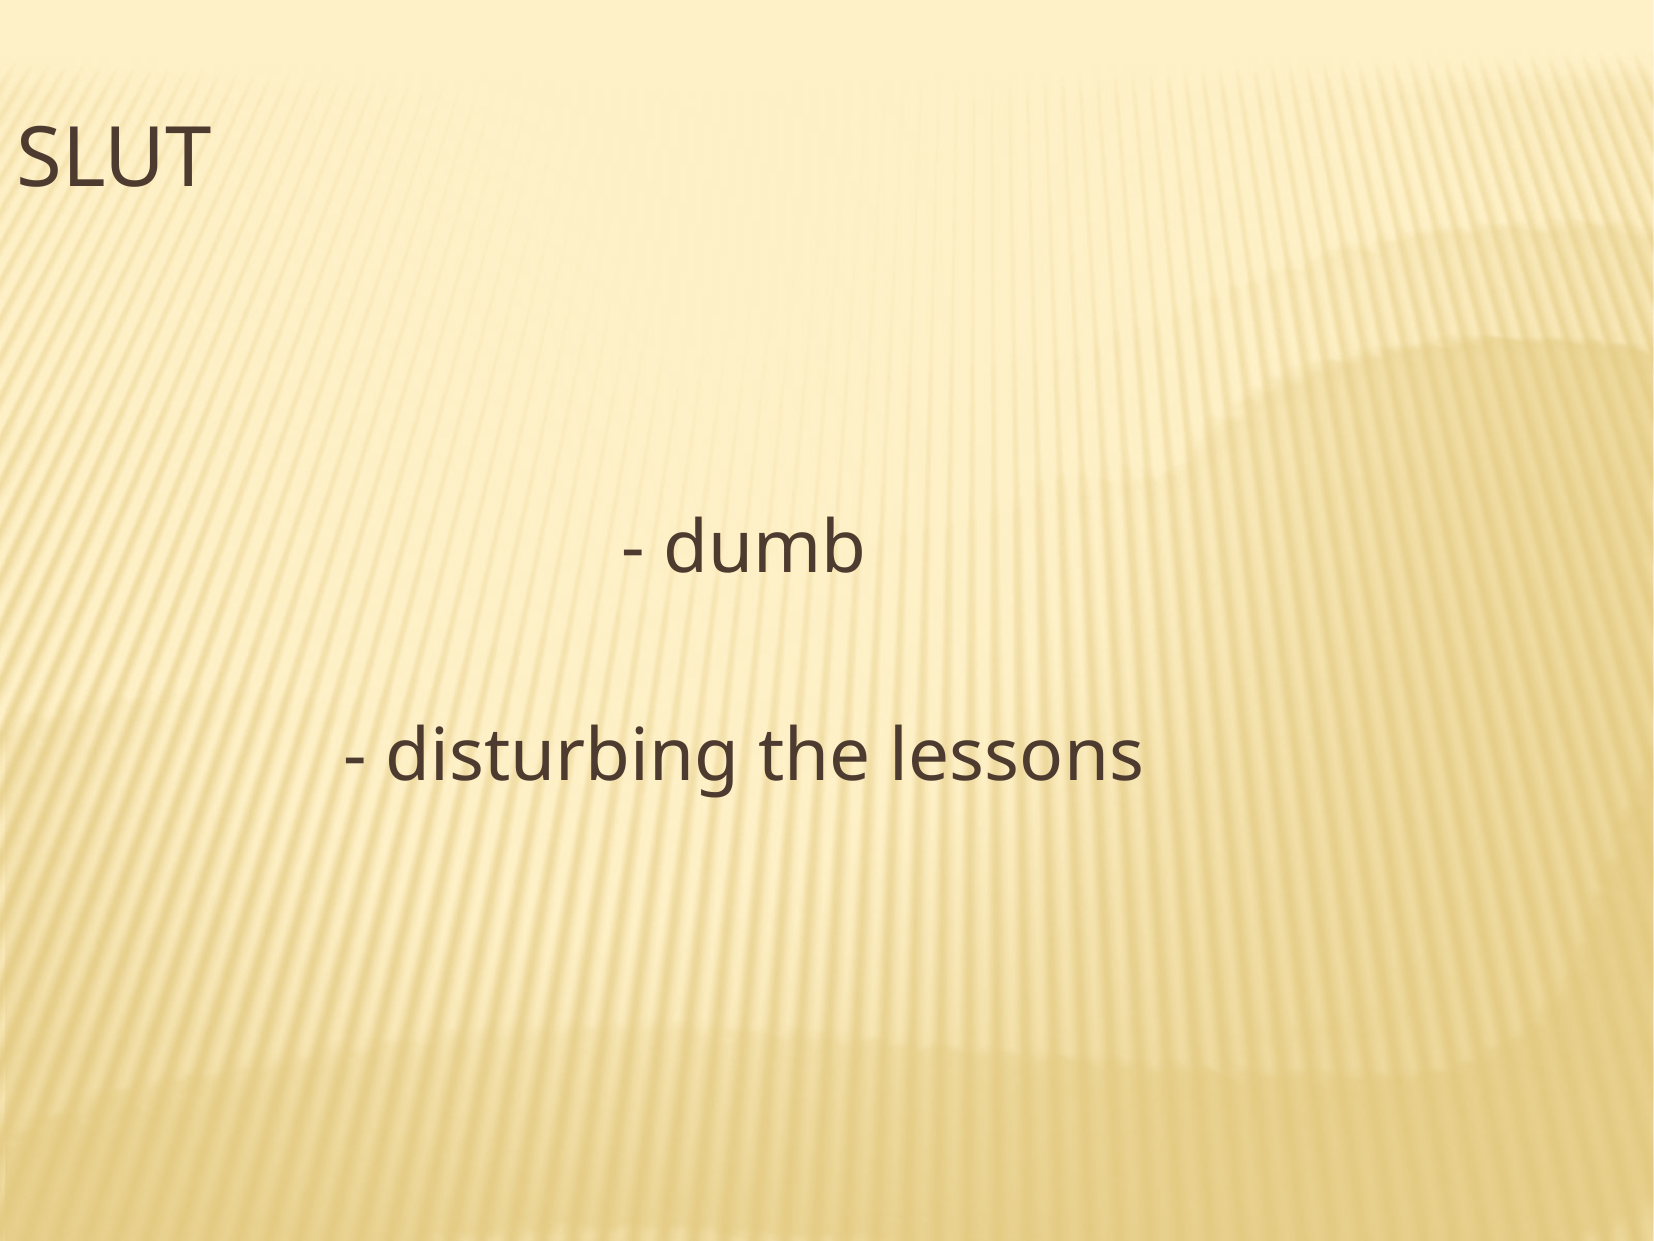

# Slut
- dumb
- disturbing the lessons